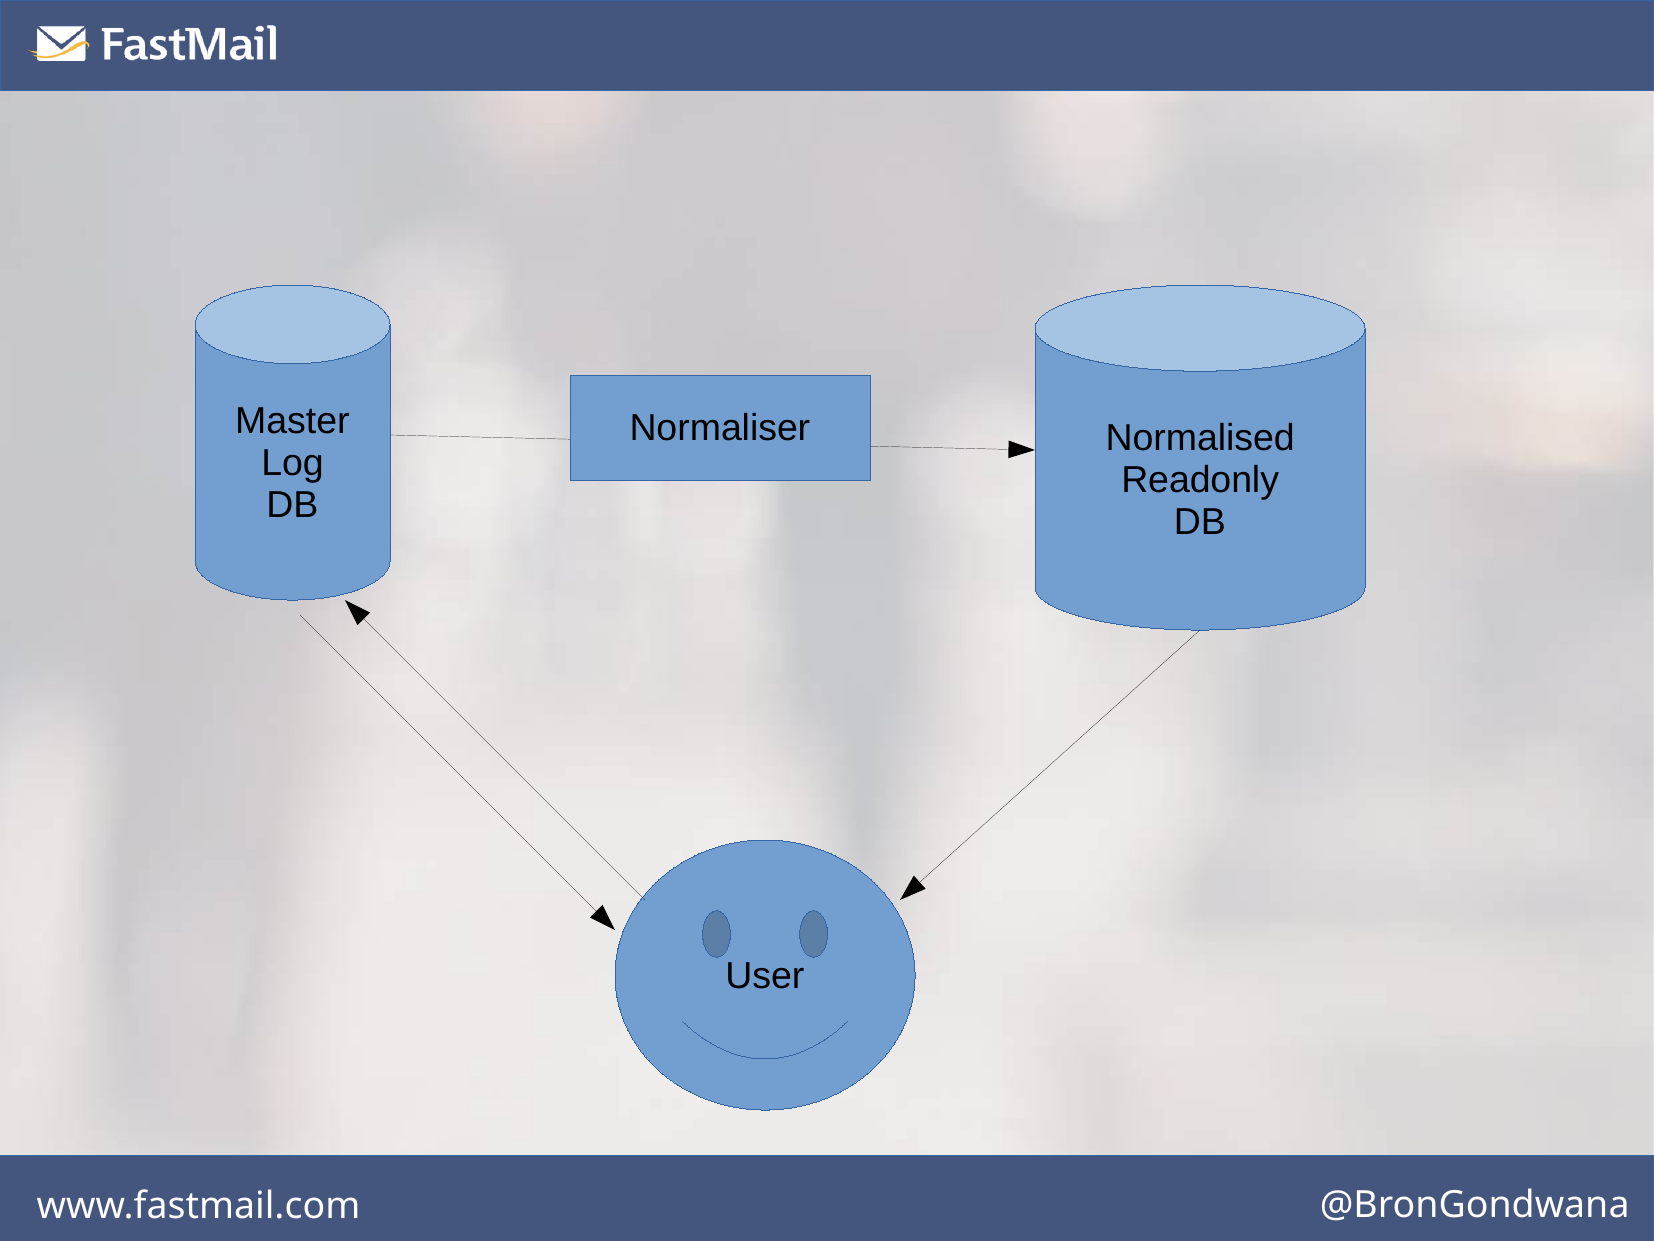

Master
Log
DB
Normalised
Readonly
DB
Normaliser
User